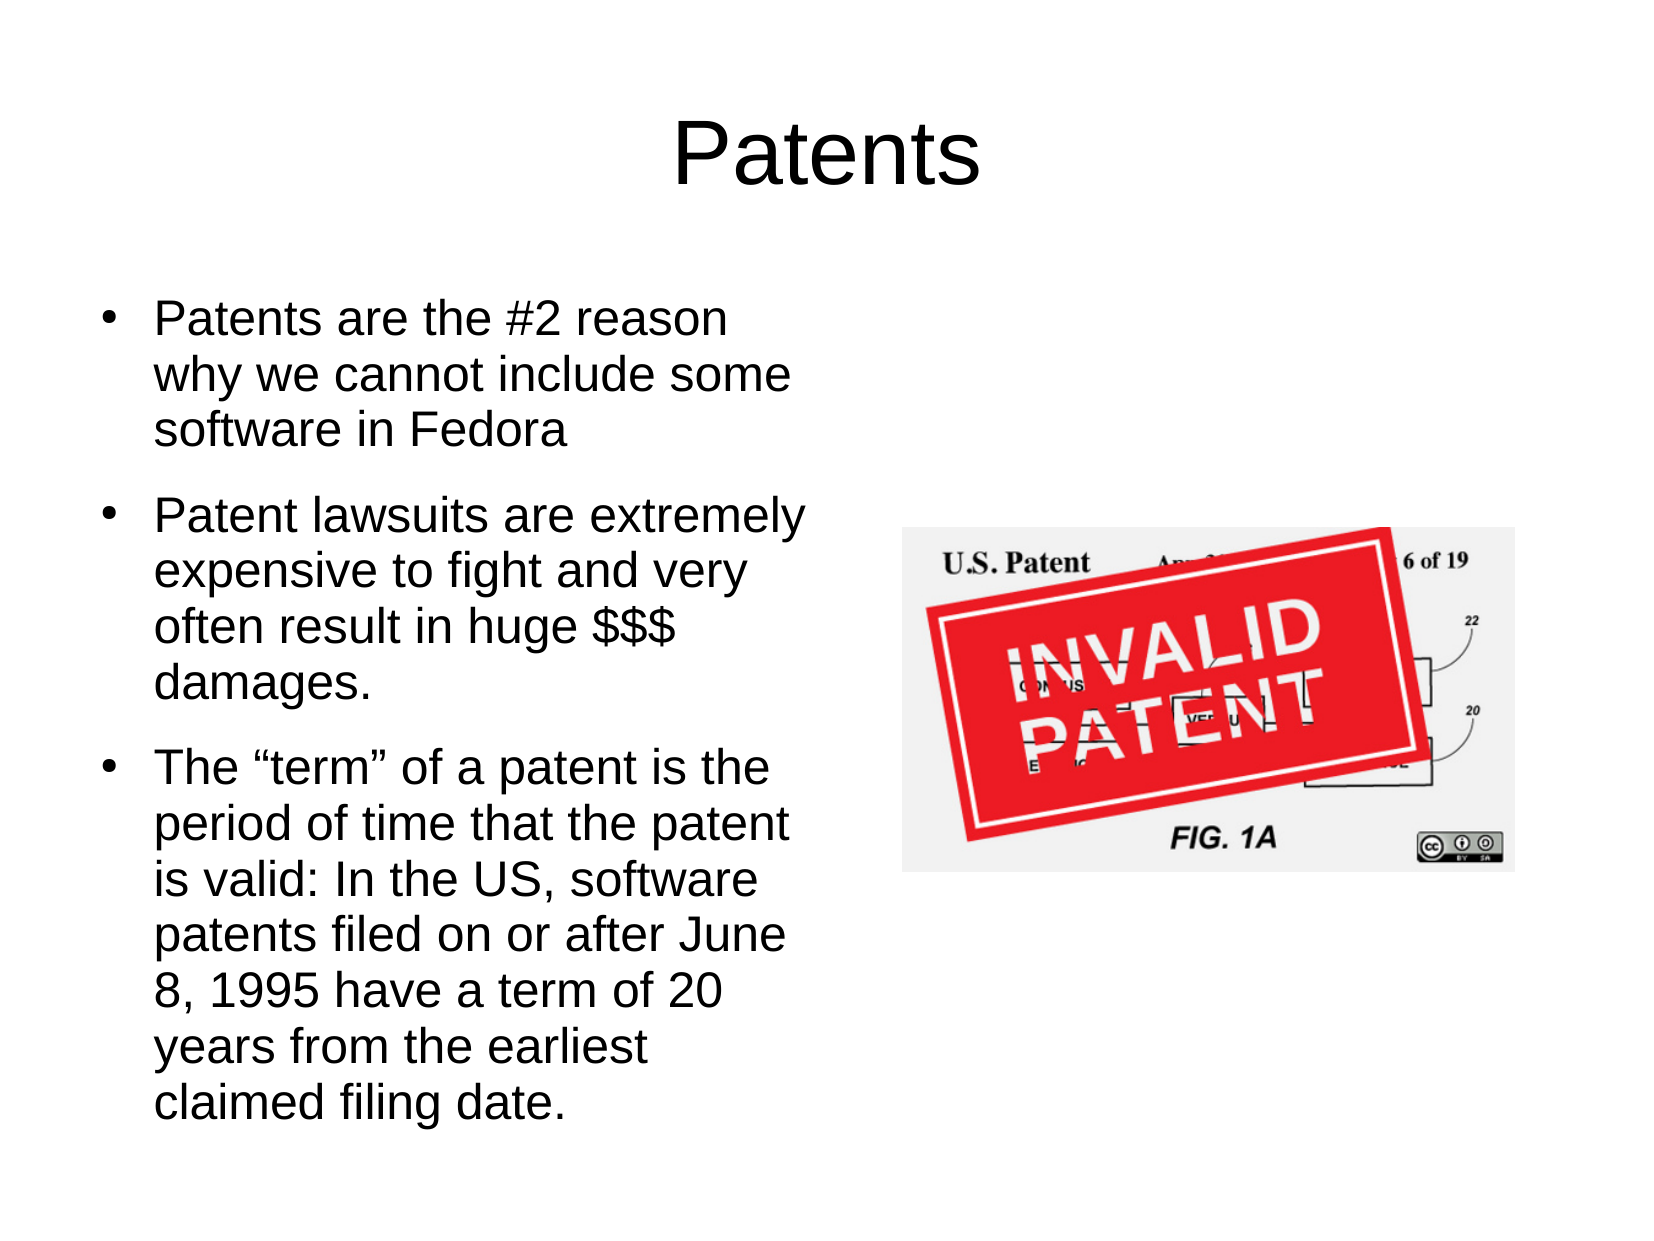

# Patents
Patents are the #2 reason why we cannot include some software in Fedora
Patent lawsuits are extremely expensive to fight and very often result in huge $$$ damages.
The “term” of a patent is the period of time that the patent is valid: In the US, software patents filed on or after June 8, 1995 have a term of 20 years from the earliest claimed filing date.